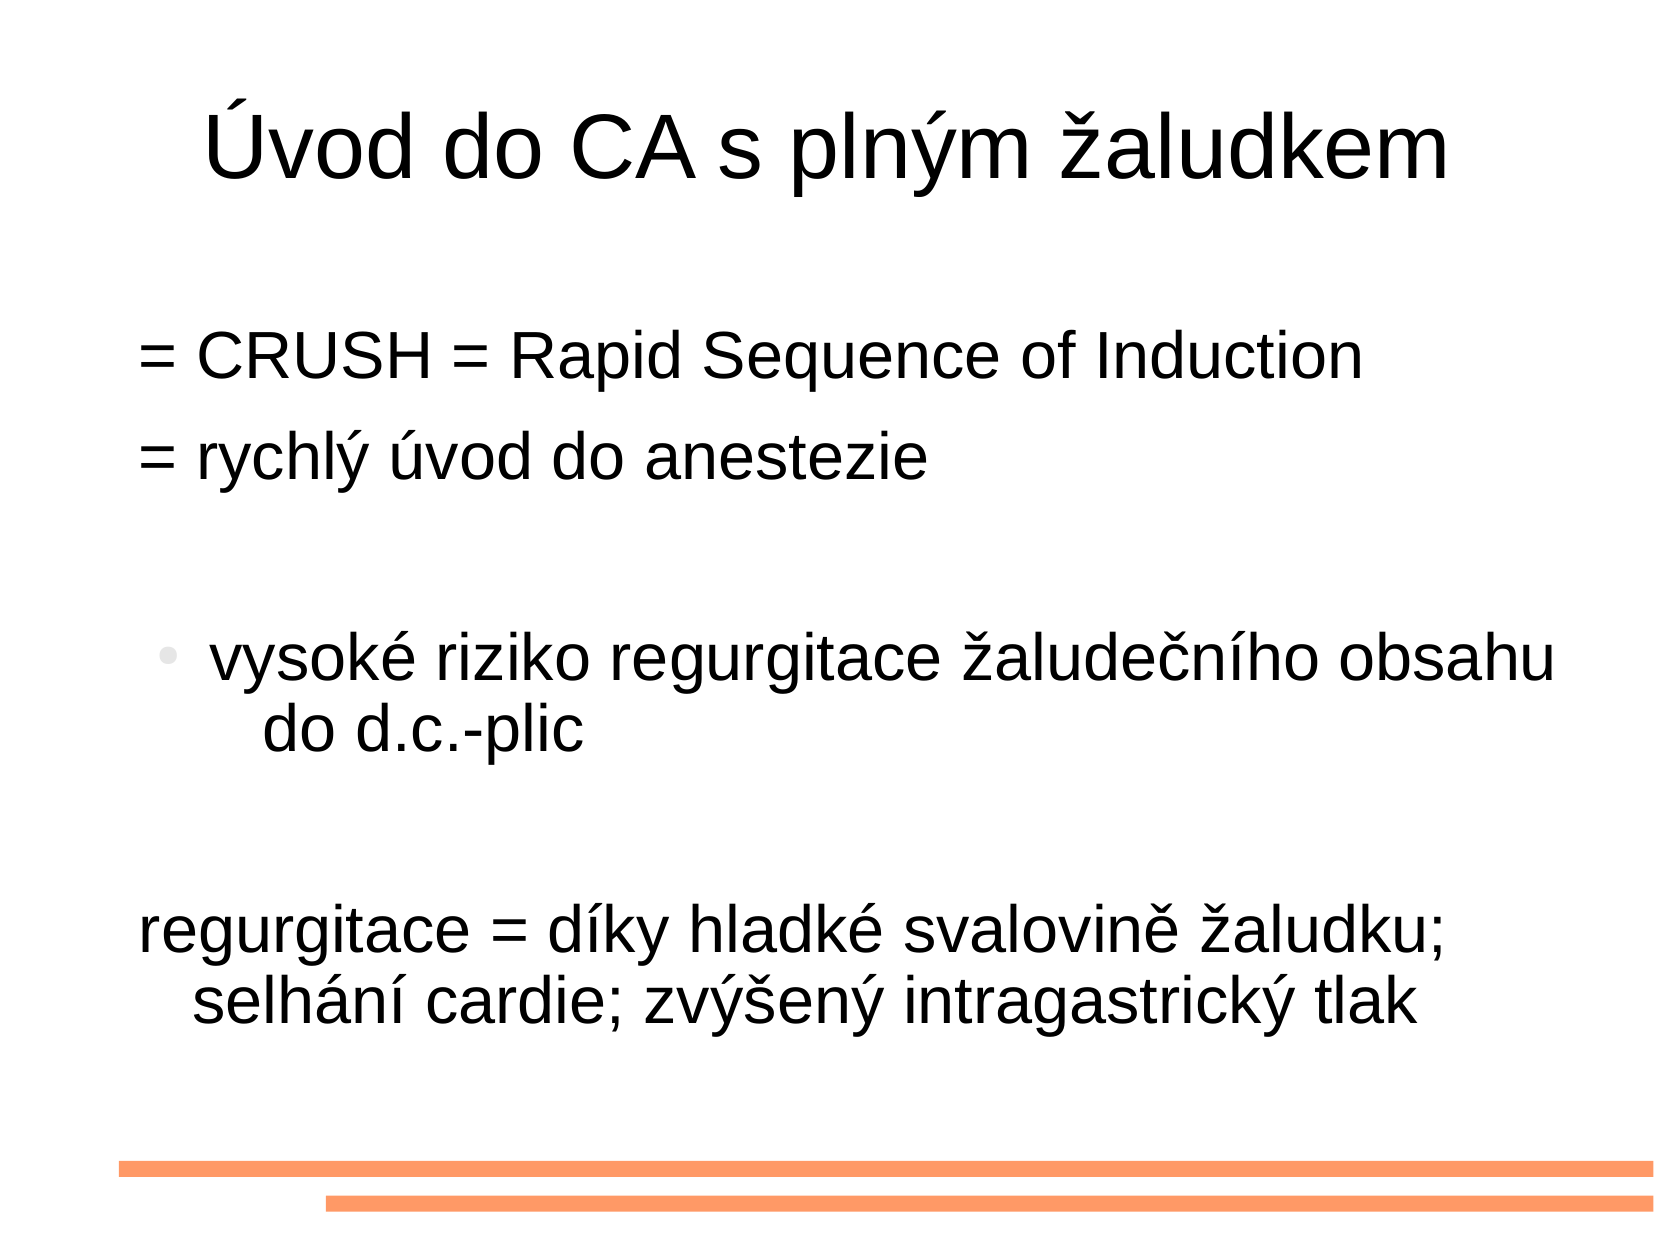

# Úvod do CA s plným žaludkem
= CRUSH = Rapid Sequence of Induction
= rychlý úvod do anestezie
vysoké riziko regurgitace žaludečního obsahu do d.c.-plic
regurgitace = díky hladké svalovině žaludku; selhání cardie; zvýšený intragastrický tlak